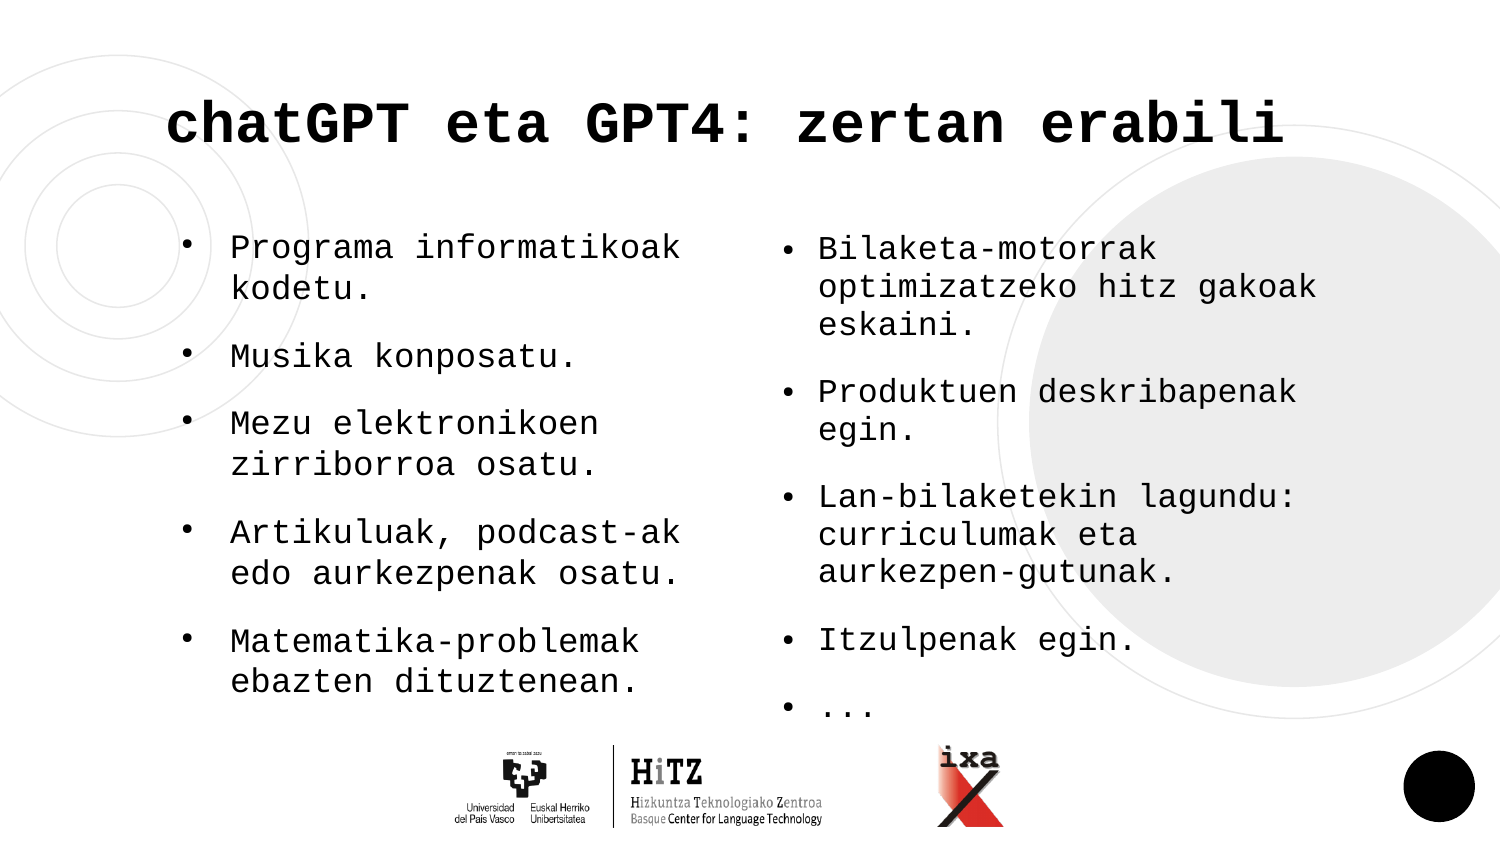

chatGPT eta GPT4: zertan erabili
# Programa informatikoak kodetu.
Musika konposatu.
Mezu elektronikoen zirriborroa osatu.
Artikuluak, podcast-ak edo aurkezpenak osatu.
Matematika-problemak ebazten dituztenean.
Bilaketa-motorrak optimizatzeko hitz gakoak eskaini.
Produktuen deskribapenak egin.
Lan-bilaketekin lagundu: curriculumak eta aurkezpen-gutunak.
Itzulpenak egin.
...